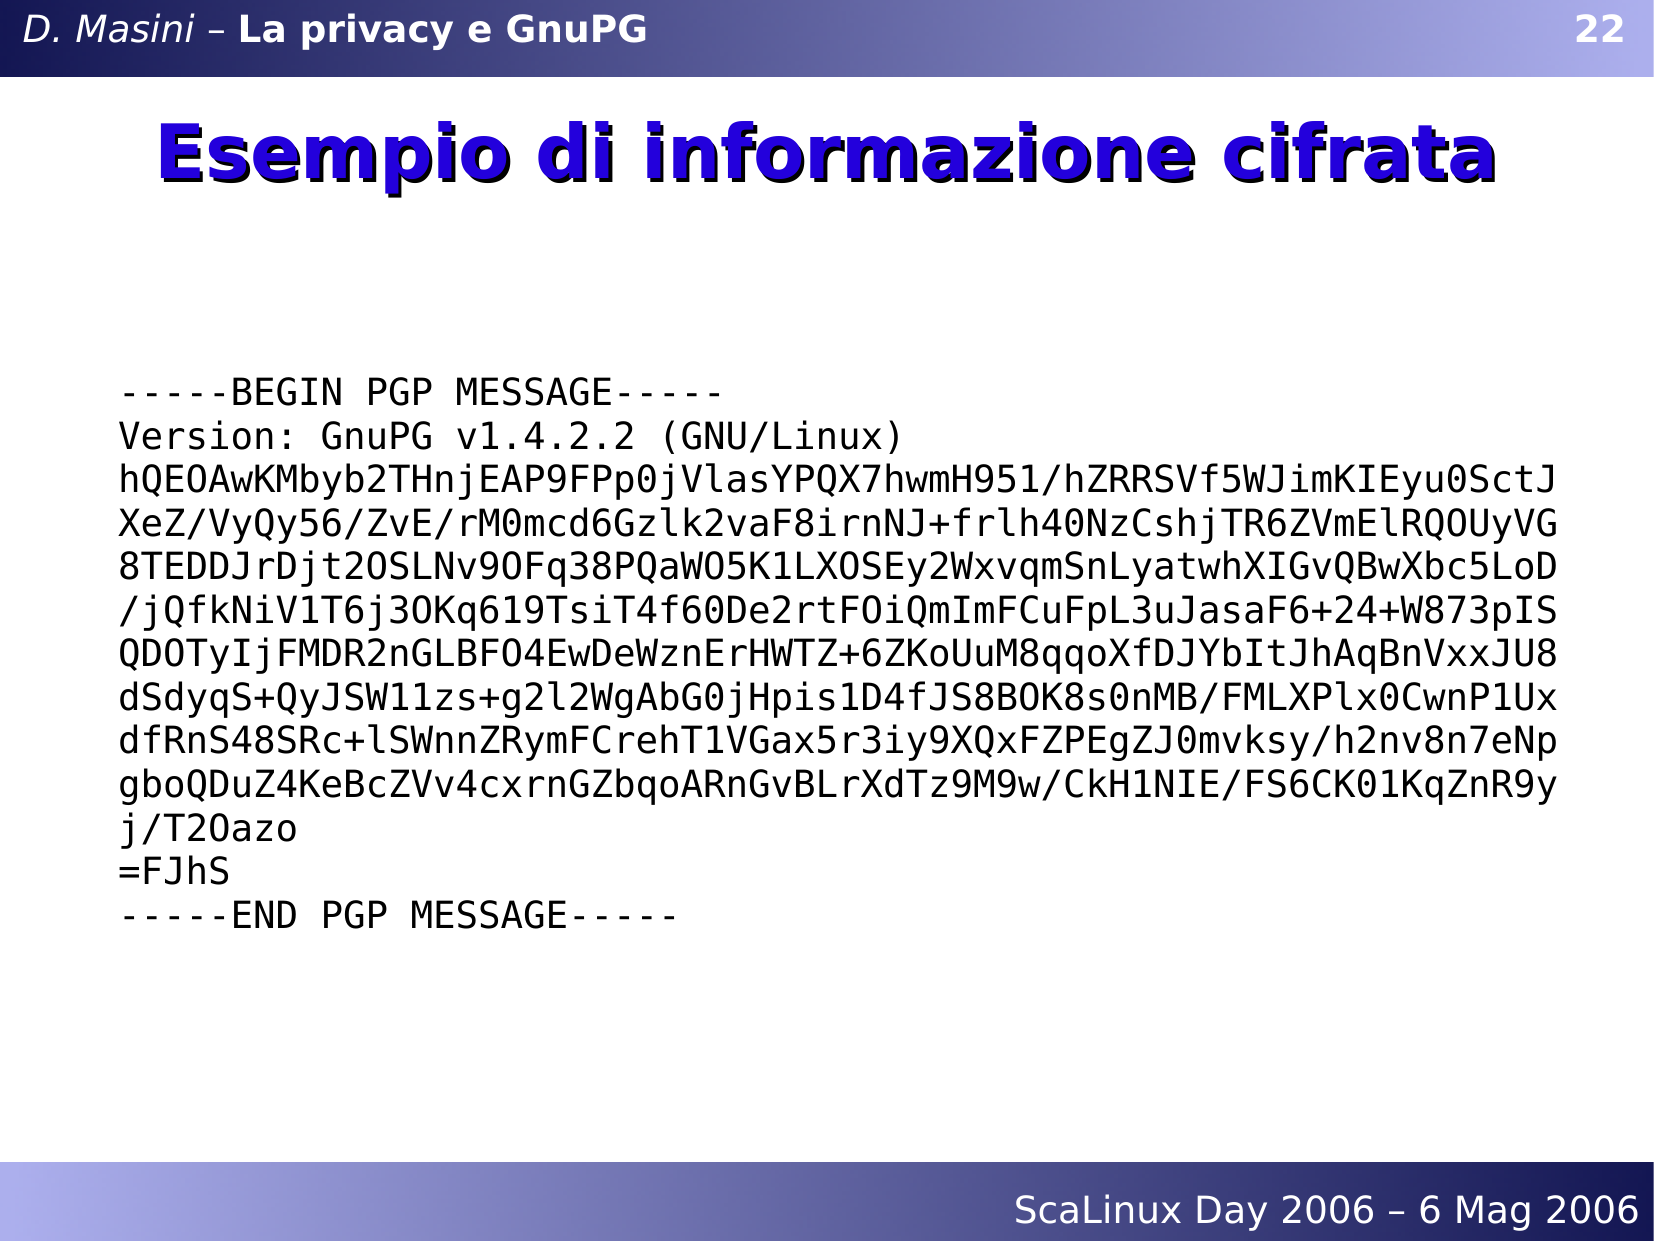

D. Masini – La privacy e GnuPG
# Esempio di informazione cifrata
-----BEGIN PGP MESSAGE-----
Version: GnuPG v1.4.2.2 (GNU/Linux)
hQEOAwKMbyb2THnjEAP9FPp0jVlasYPQX7hwmH951/hZRRSVf5WJimKIEyu0SctJ
XeZ/VyQy56/ZvE/rM0mcd6Gzlk2vaF8irnNJ+frlh40NzCshjTR6ZVmElRQOUyVG
8TEDDJrDjt2OSLNv9OFq38PQaWO5K1LXOSEy2WxvqmSnLyatwhXIGvQBwXbc5LoD
/jQfkNiV1T6j3OKq619TsiT4f60De2rtFOiQmImFCuFpL3uJasaF6+24+W873pIS
QDOTyIjFMDR2nGLBFO4EwDeWznErHWTZ+6ZKoUuM8qqoXfDJYbItJhAqBnVxxJU8
dSdyqS+QyJSW11zs+g2l2WgAbG0jHpis1D4fJS8BOK8s0nMB/FMLXPlx0CwnP1Ux
dfRnS48SRc+lSWnnZRymFCrehT1VGax5r3iy9XQxFZPEgZJ0mvksy/h2nv8n7eNp
gboQDuZ4KeBcZVv4cxrnGZbqoARnGvBLrXdTz9M9w/CkH1NIE/FS6CK01KqZnR9y
j/T2Oazo
=FJhS
-----END PGP MESSAGE-----
ScaLinux Day 2006 – 6 Mag 2006